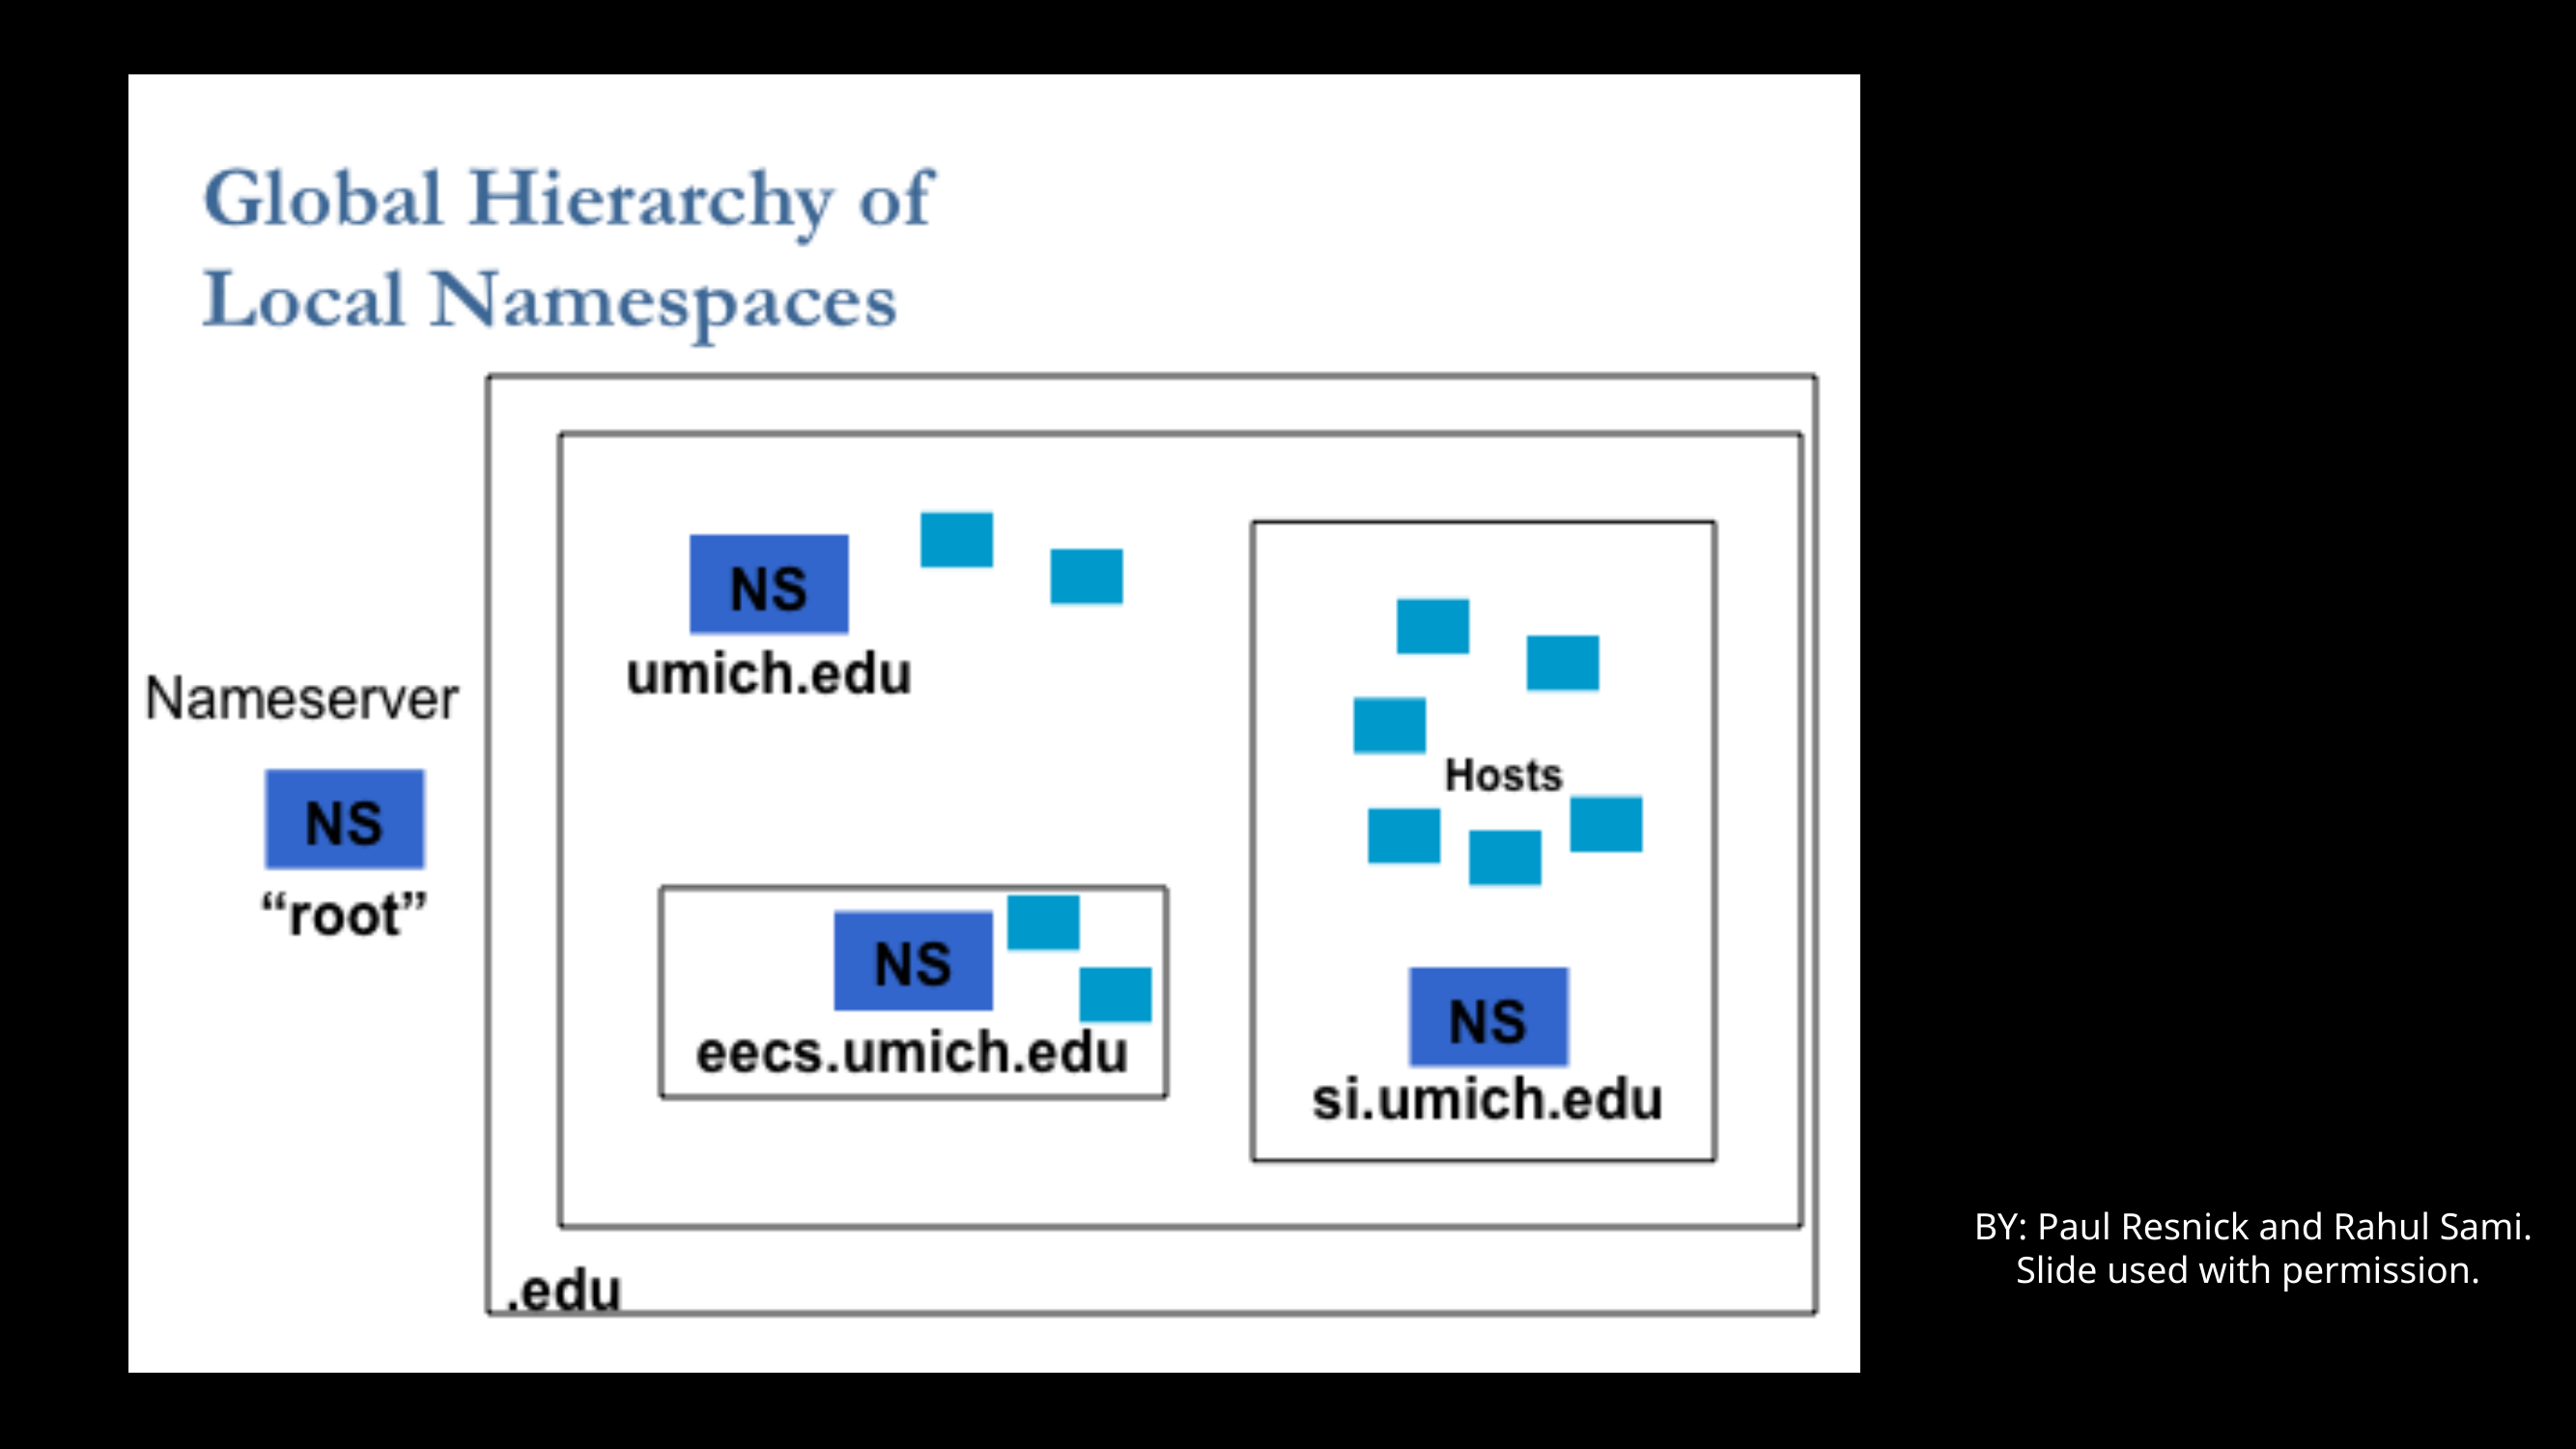

BY: Paul Resnick and Rahul Sami.
Slide used with permission.